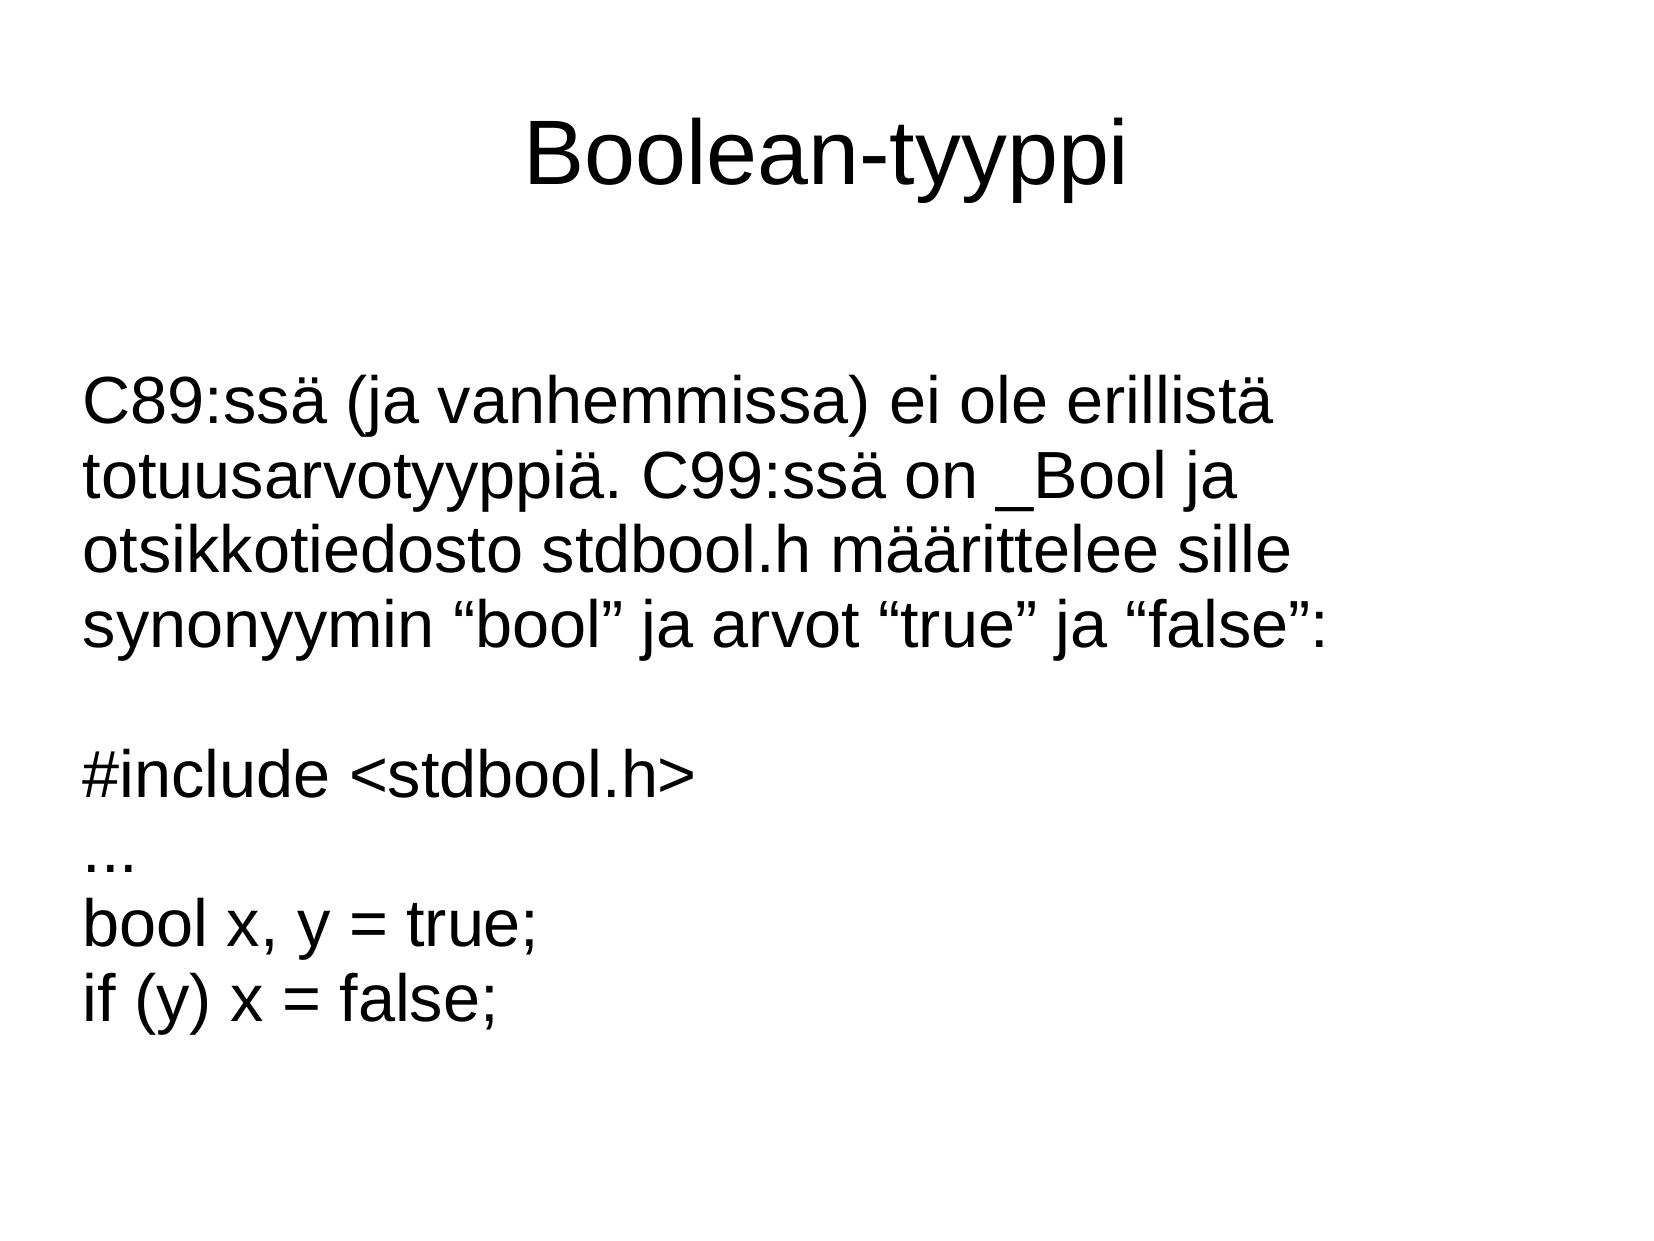

# Boolean-tyyppi
C89:ssä (ja vanhemmissa) ei ole erillistä totuusarvotyyppiä. C99:ssä on _Bool ja otsikkotiedosto stdbool.h määrittelee sille synonyymin “bool” ja arvot “true” ja “false”:
#include <stdbool.h>
...
bool x, y = true;
if (y) x = false;